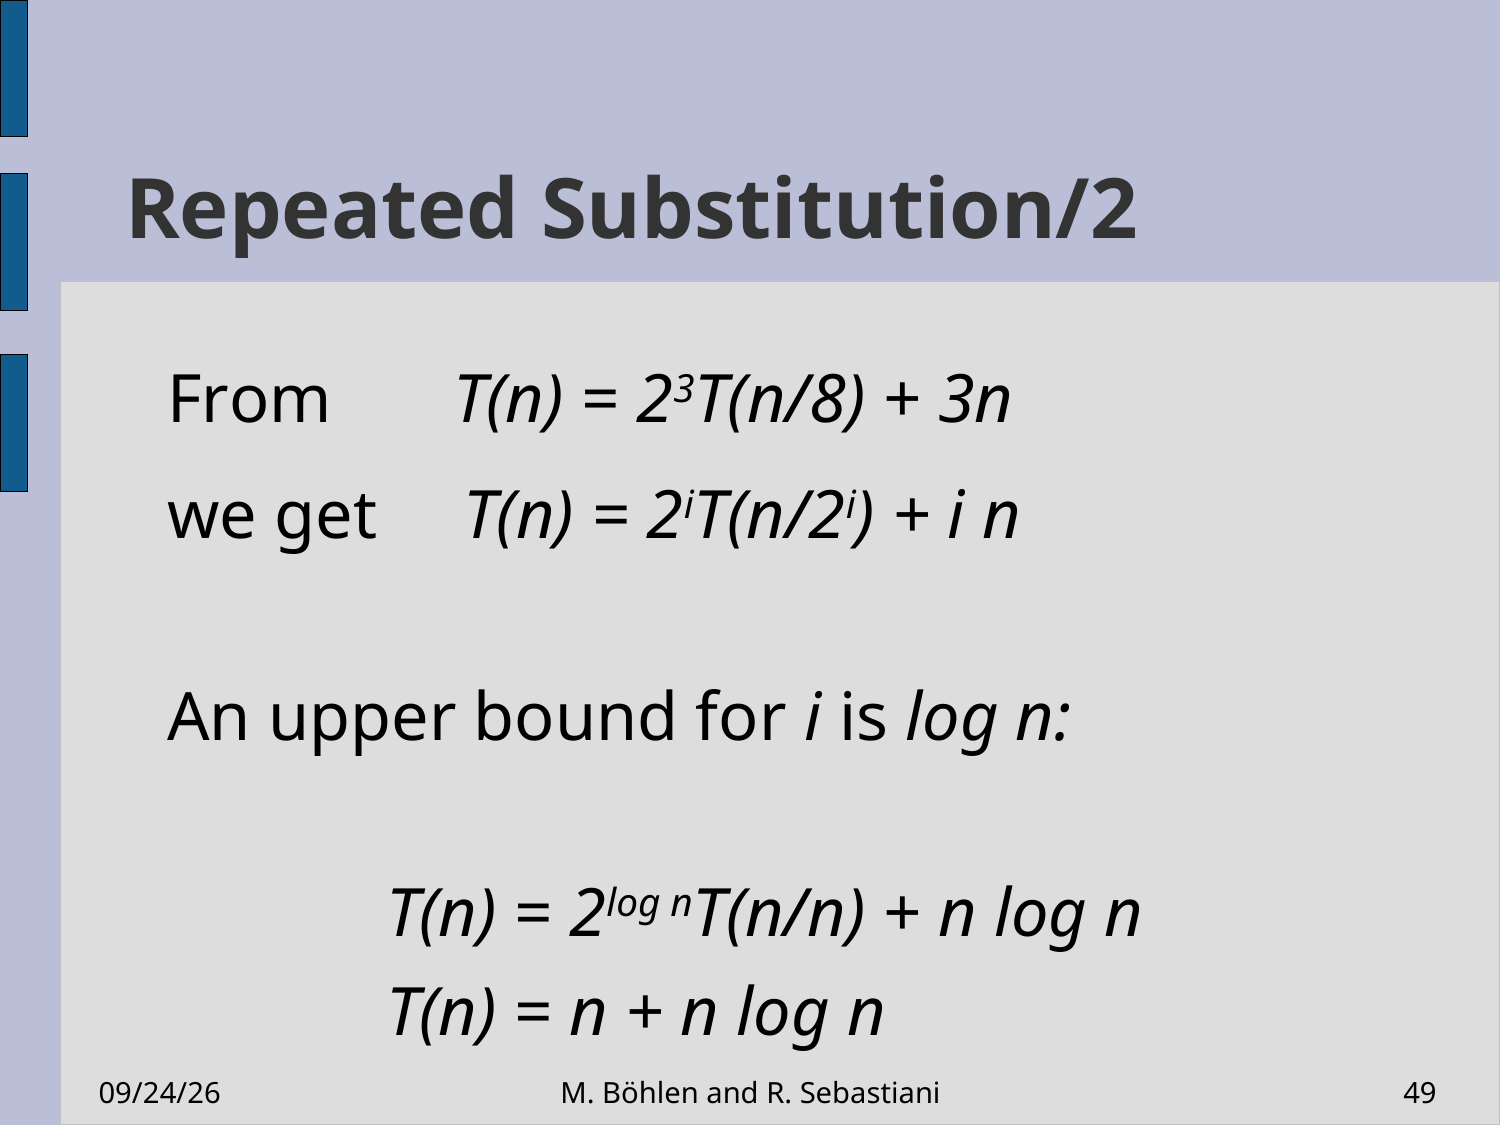

# Repeated Substitution/2
From T(n) = 23T(n/8) + 3n
we get T(n) = 2iT(n/2i) + i n
An upper bound for i is log n:
	 T(n) = 2log nT(n/n) + n log n
	 T(n) = n + n log n
M. Böhlen and R. Sebastiani
49